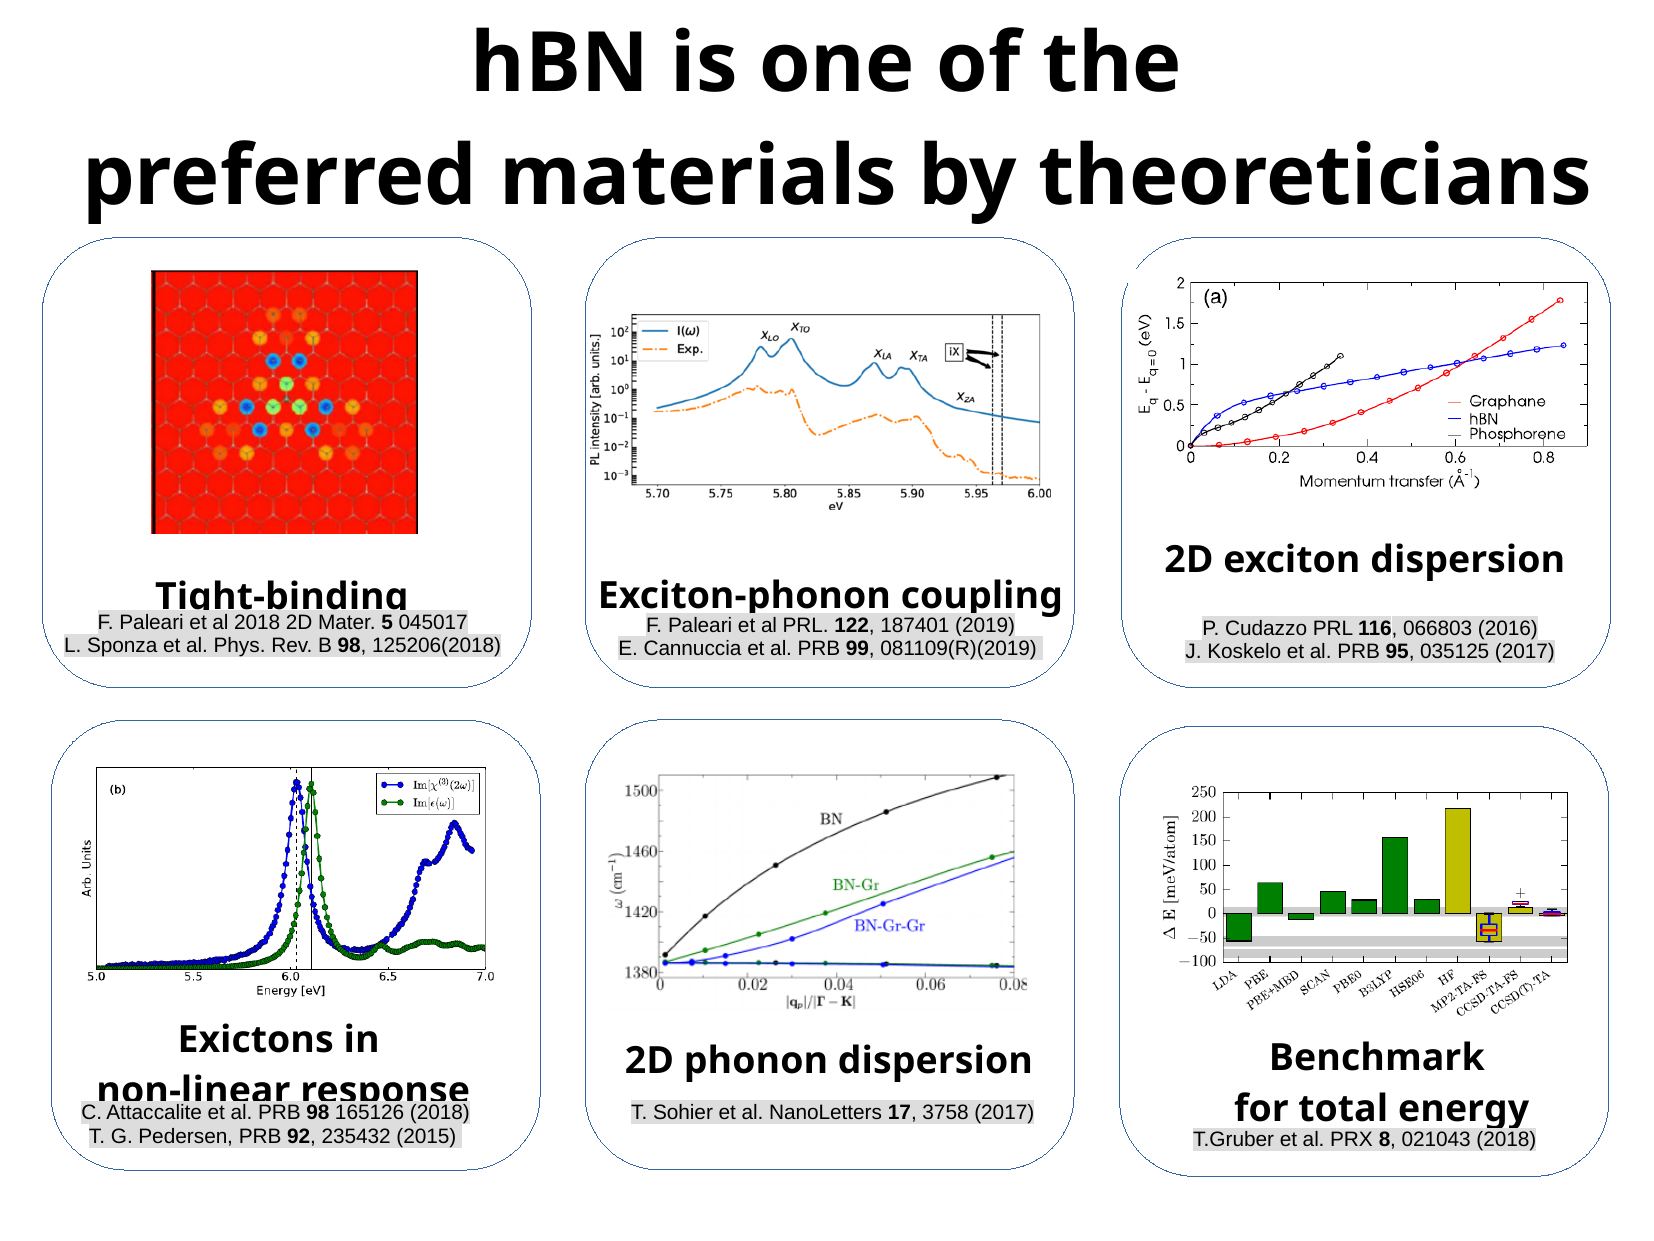

# hBN is one of the preferred materials by theoreticians
2D exciton dispersion
Exciton-phonon coupling
Tight-binding
F. Paleari et al 2018 2D Mater. 5 045017
L. Sponza et al. Phys. Rev. B 98, 125206(2018)
F. Paleari et al PRL. 122, 187401 (2019)
E. Cannuccia et al. PRB 99, 081109(R)(2019)
P. Cudazzo PRL 116, 066803 (2016)
J. Koskelo et al. PRB 95, 035125 (2017)
Exictons in
non-linear response
Benchmark
for total energy
2D phonon dispersion
T. Sohier et al. NanoLetters 17, 3758 (2017)
C. Attaccalite et al. PRB 98 165126 (2018)
T. G. Pedersen, PRB 92, 235432 (2015)
T.Gruber et al. PRX 8, 021043 (2018)